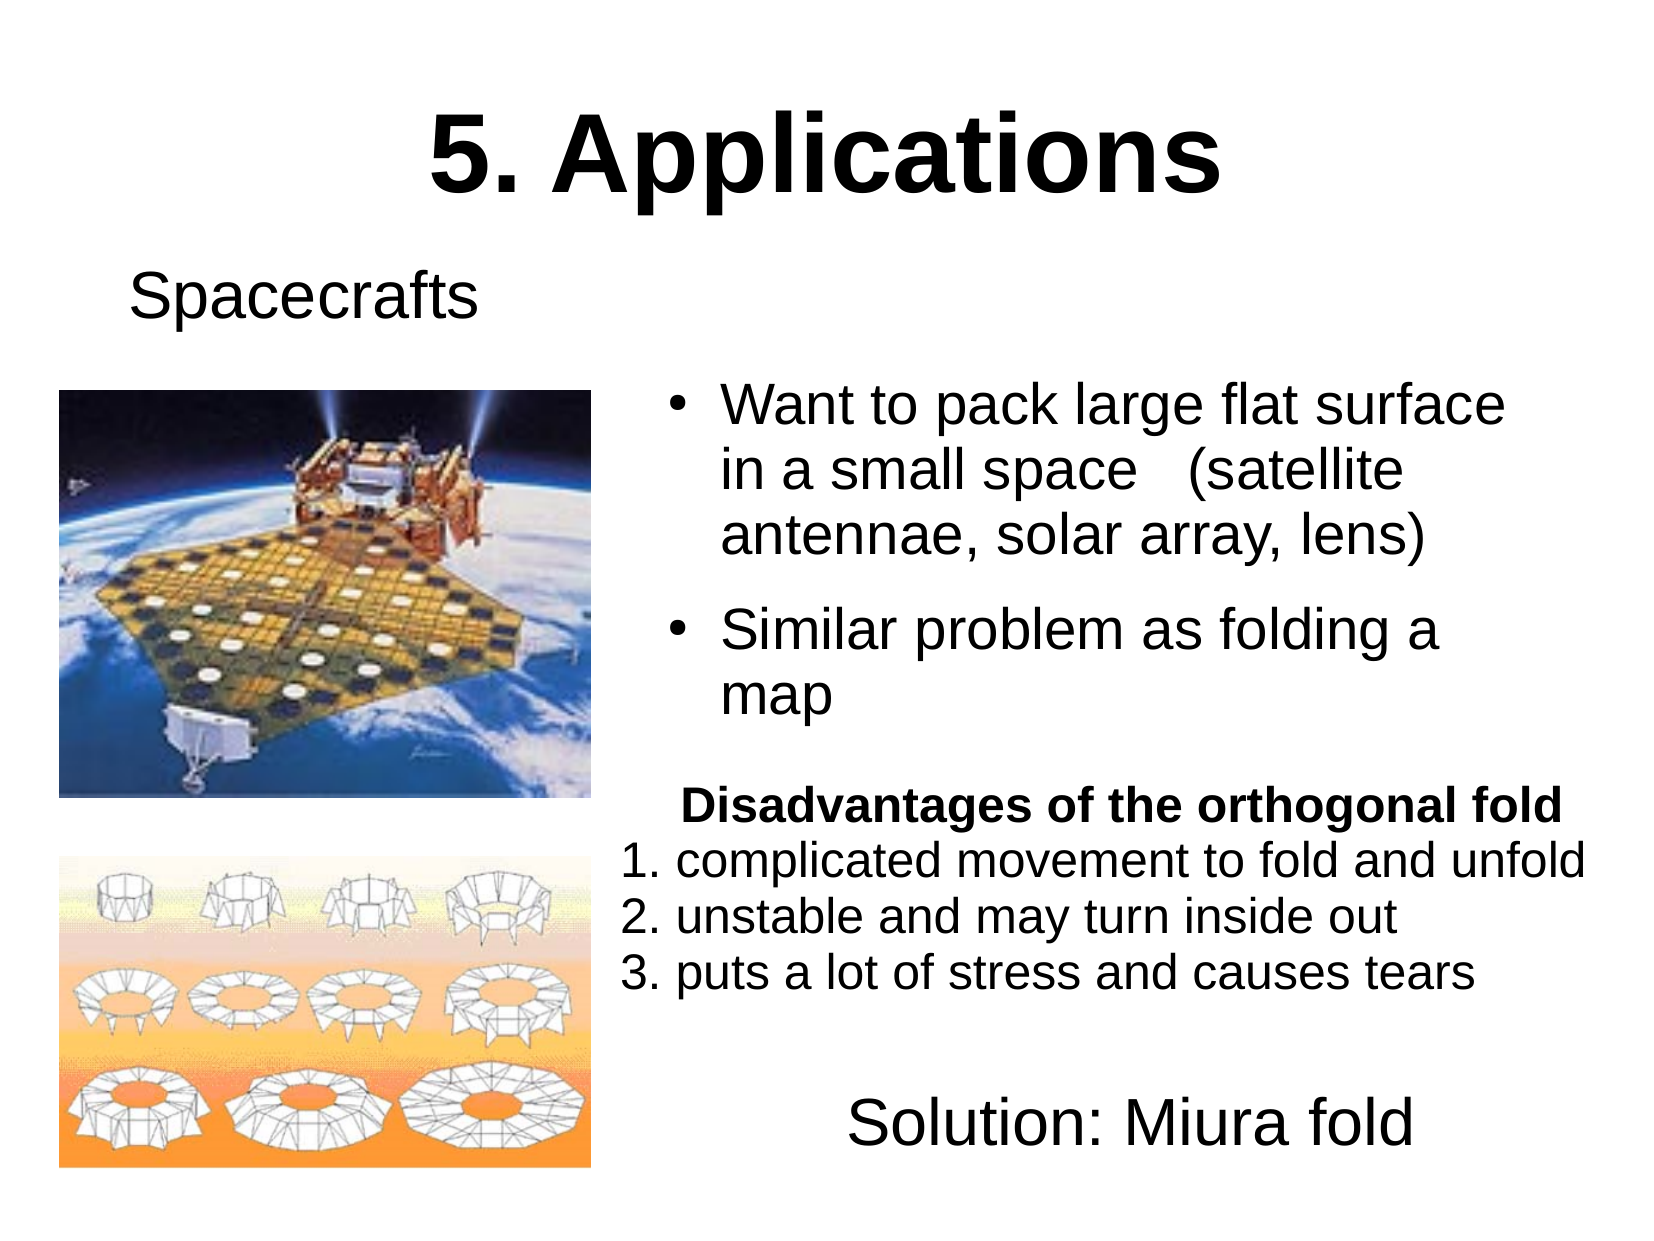

# 5. Applications
Spacecrafts
Want to pack large flat surface in a small space (satellite antennae, solar array, lens)
Similar problem as folding a map
Disadvantages of the orthogonal fold
1. complicated movement to fold and unfold
2. unstable and may turn inside out
3. puts a lot of stress and causes tears
Solution: Miura fold